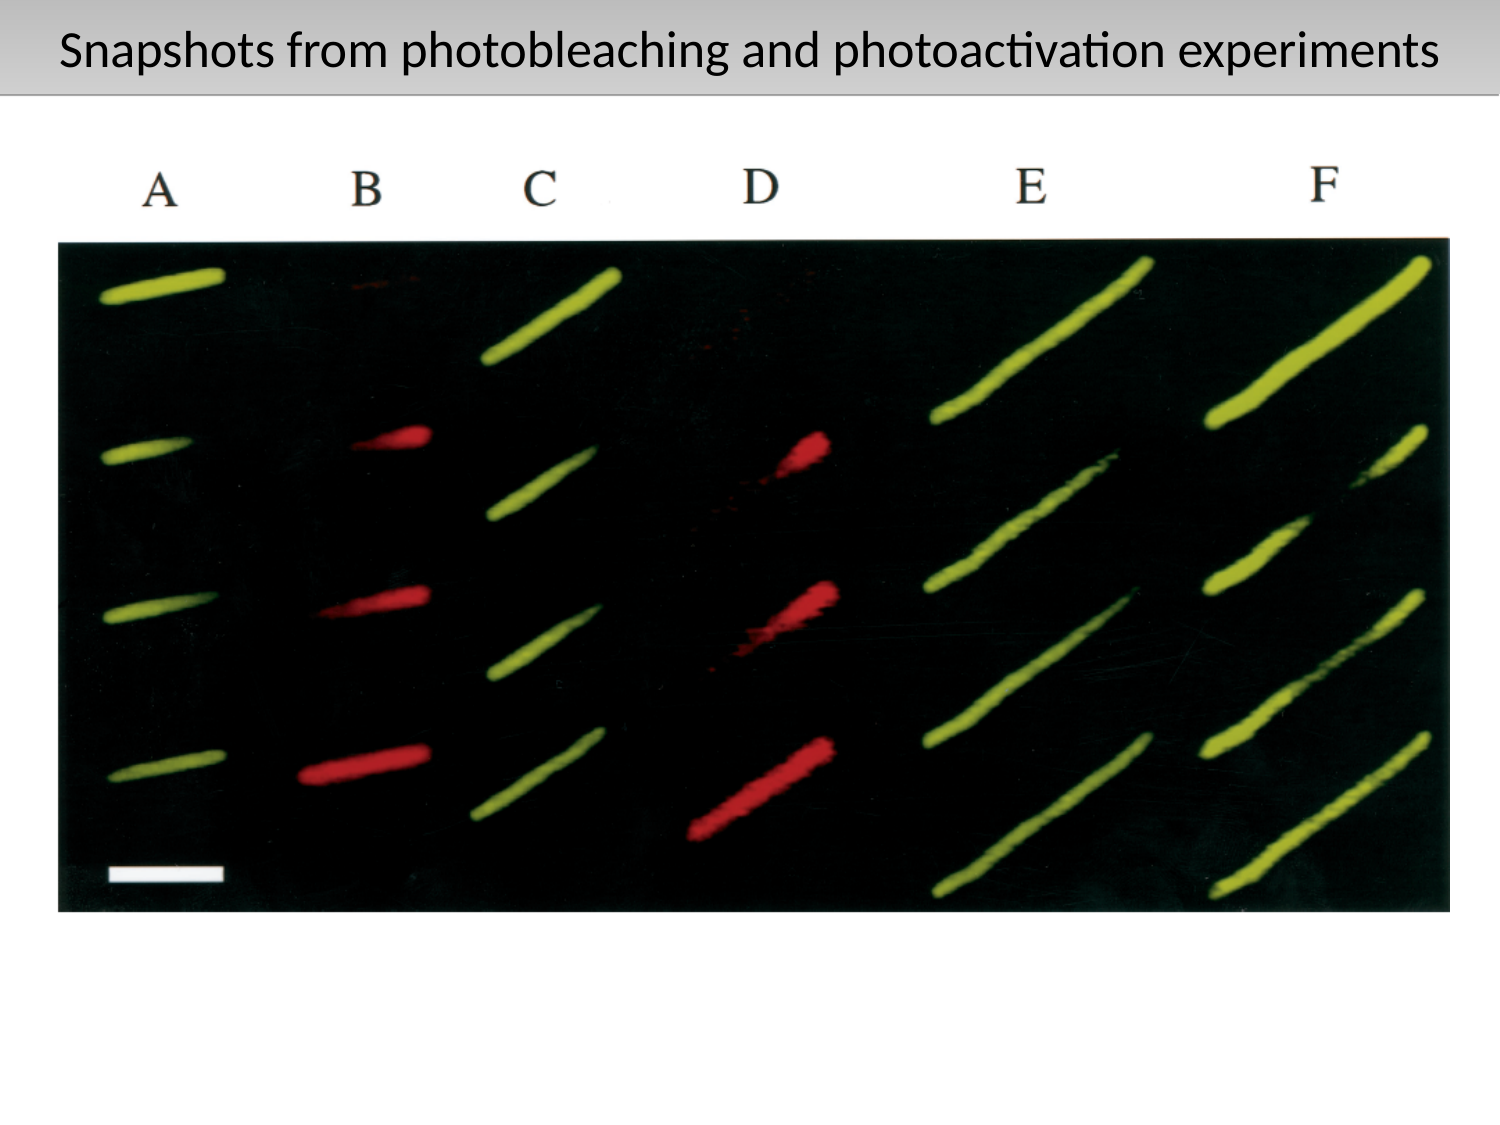

# Snapshots from photobleaching and photoactivation experiments